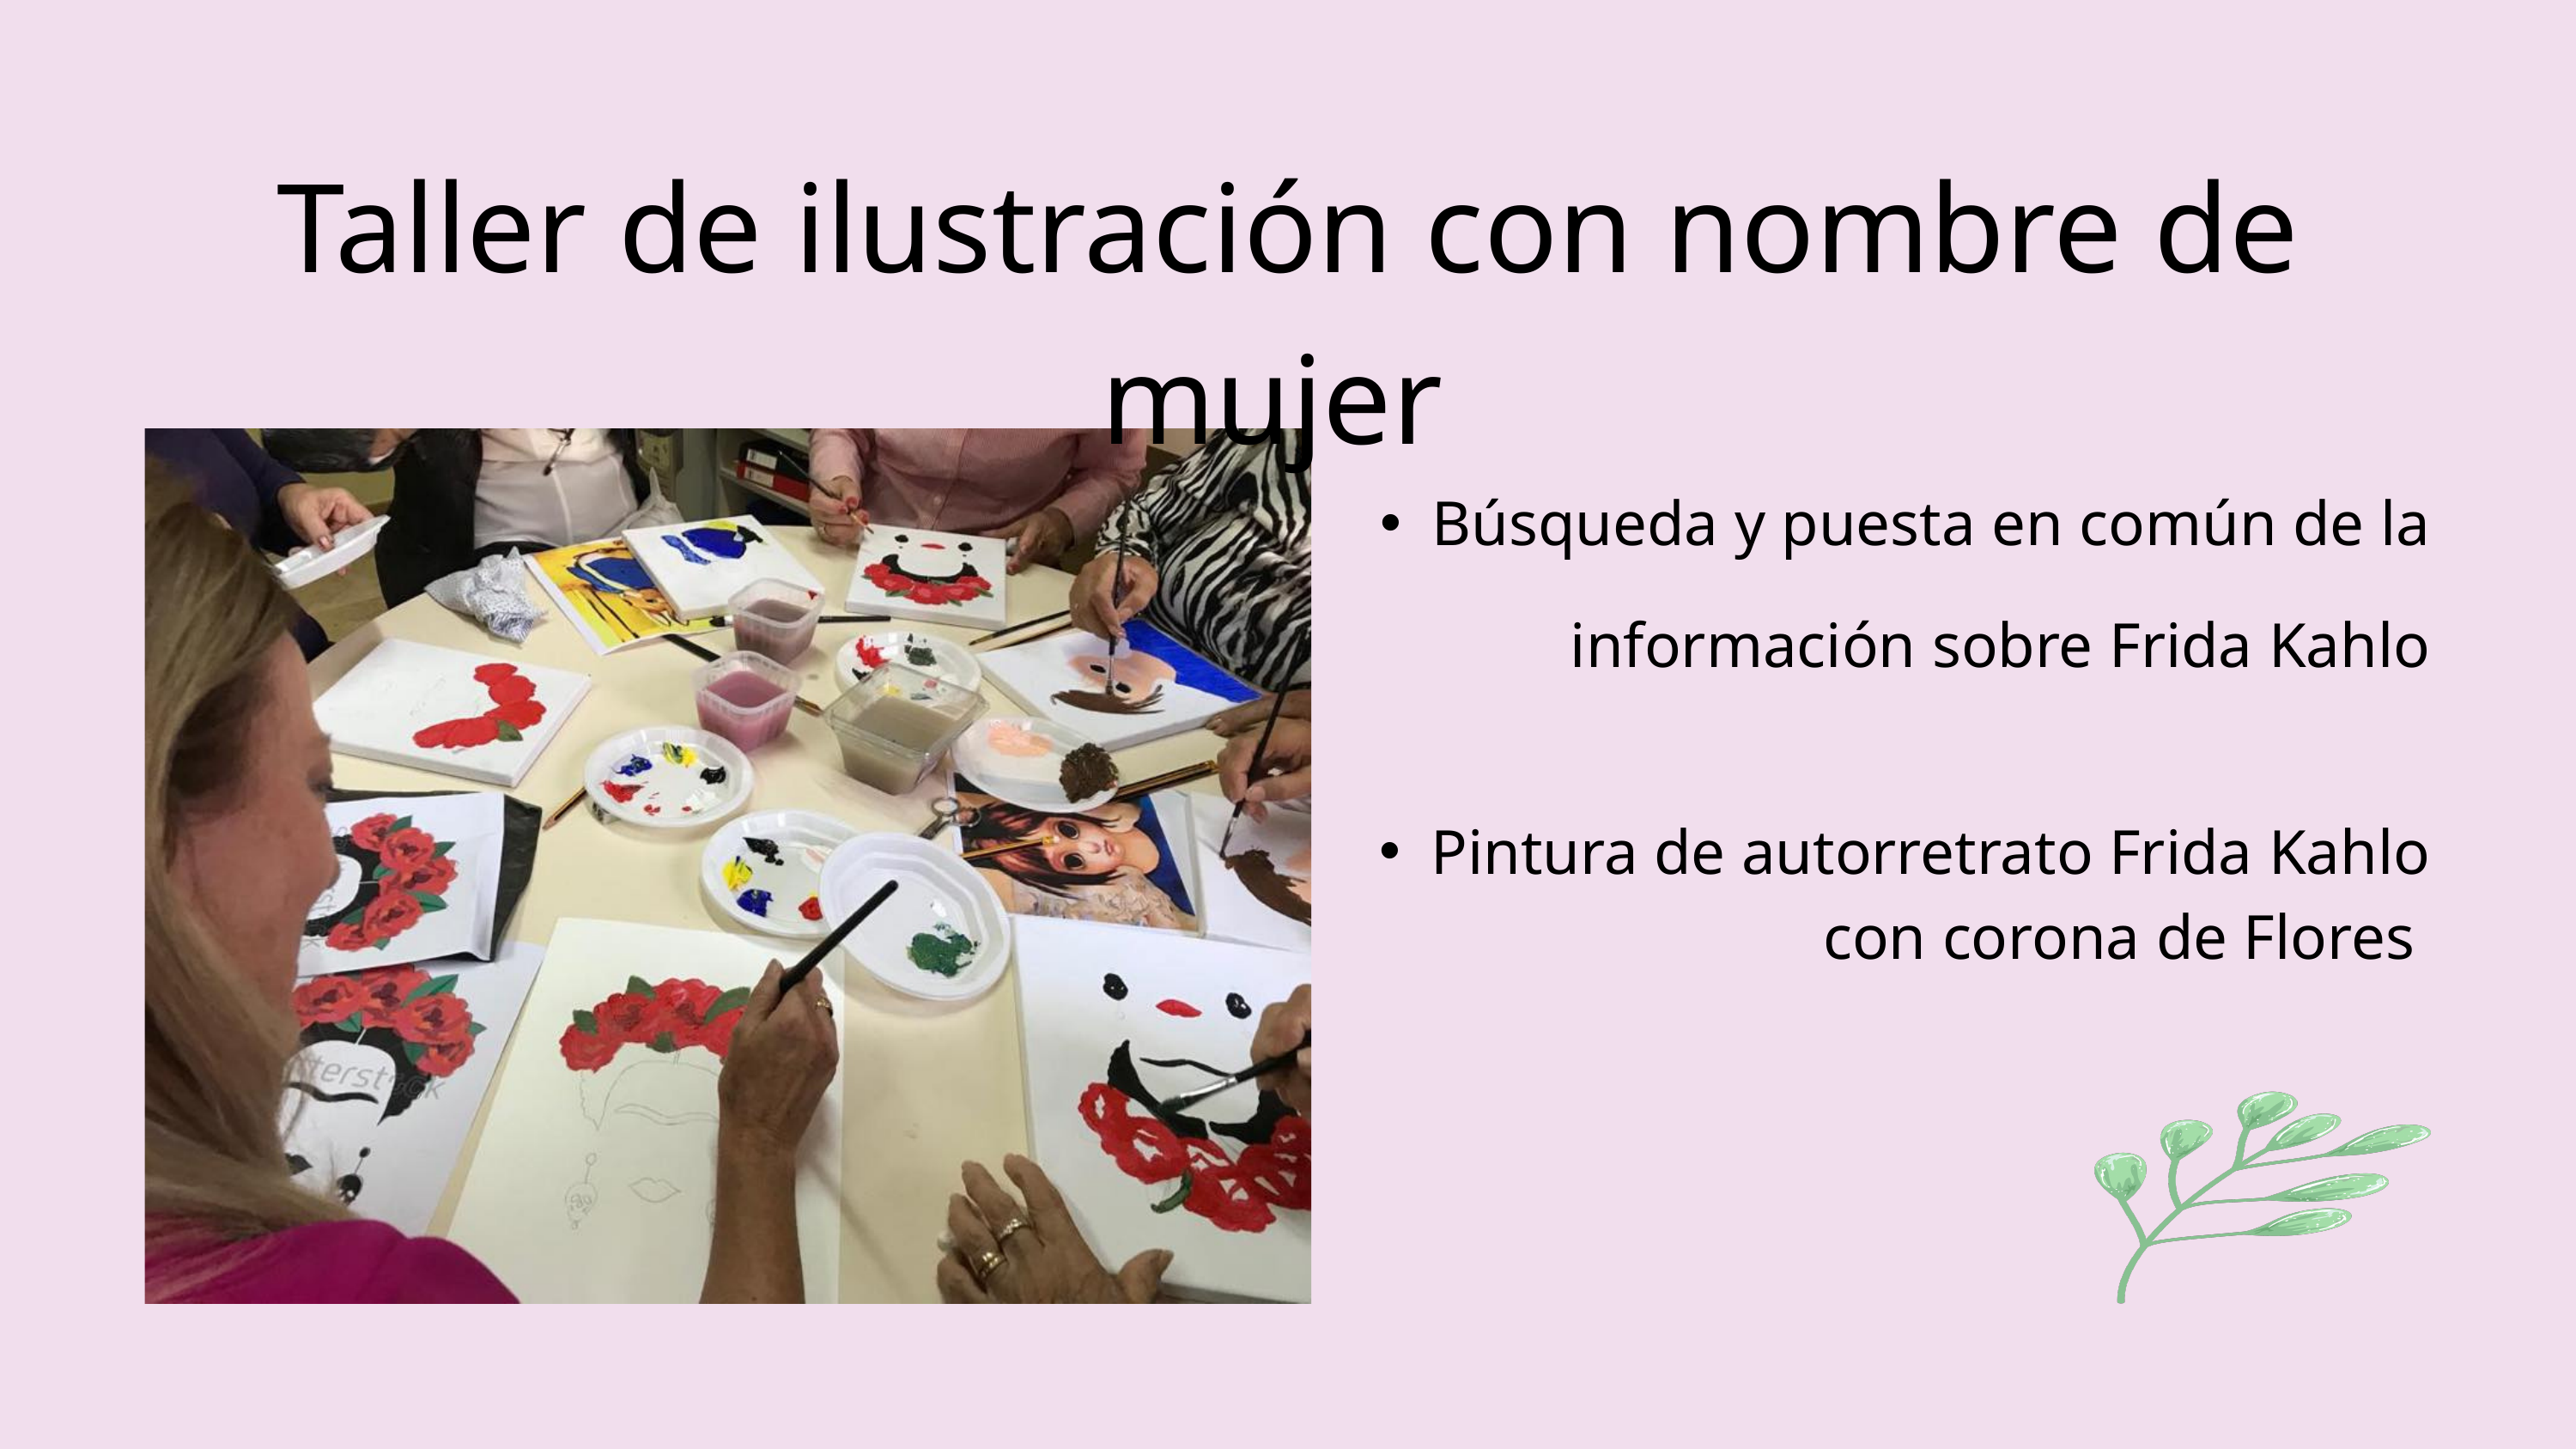

Taller de ilustración con nombre de mujer
Búsqueda y puesta en común de la información sobre Frida Kahlo
Pintura de autorretrato Frida Kahlo con corona de Flores